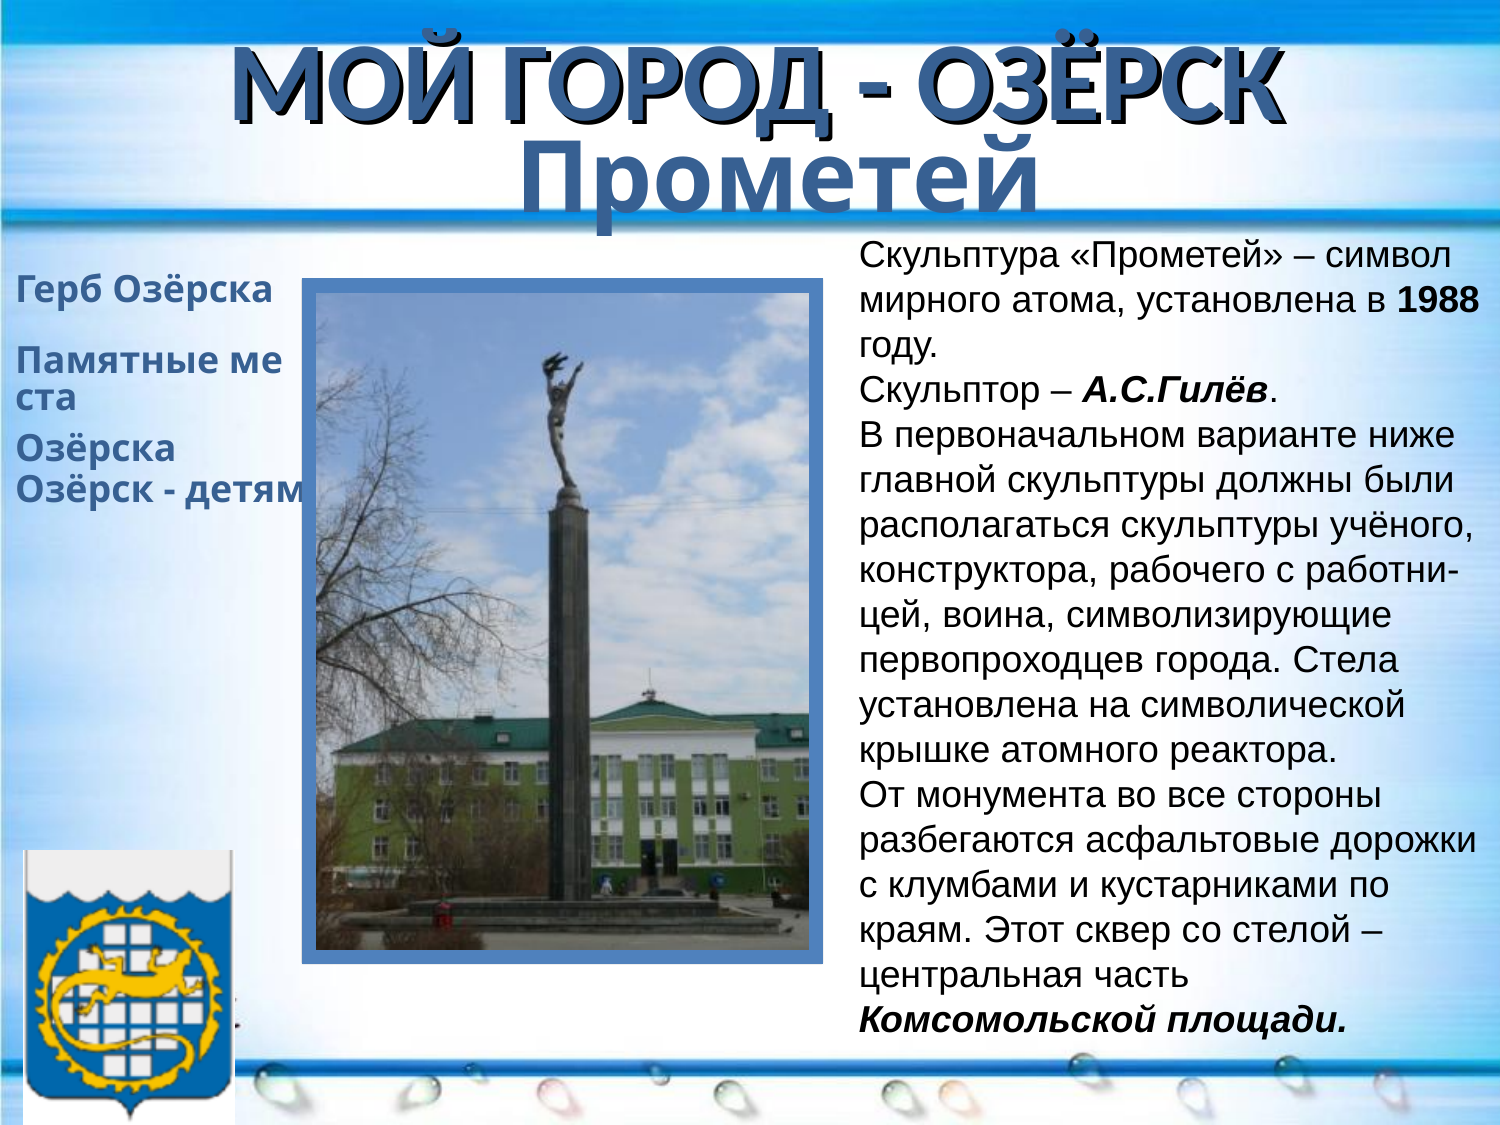

Мой город - Озёрск
Прометей
Скульптура «Прометей» – символ мирного атома, установлена в 1988 году.
Скульптор – А.С.Гилёв.
В первоначальном варианте ниже главной скульптуры должны были располагаться скульптуры учёного, конструктора, рабочего с работни-цей, воина, символизирующие первопроходцев города. Стела установлена на символической крышке атомного реактора.
От монумента во все стороны разбегаются асфальтовые дорожки с клумбами и кустарниками по краям. Этот сквер со стелой – центральная часть Комсомольской площади.
Герб Озёрска
Памятные места
Озёрска
Озёрск - детям